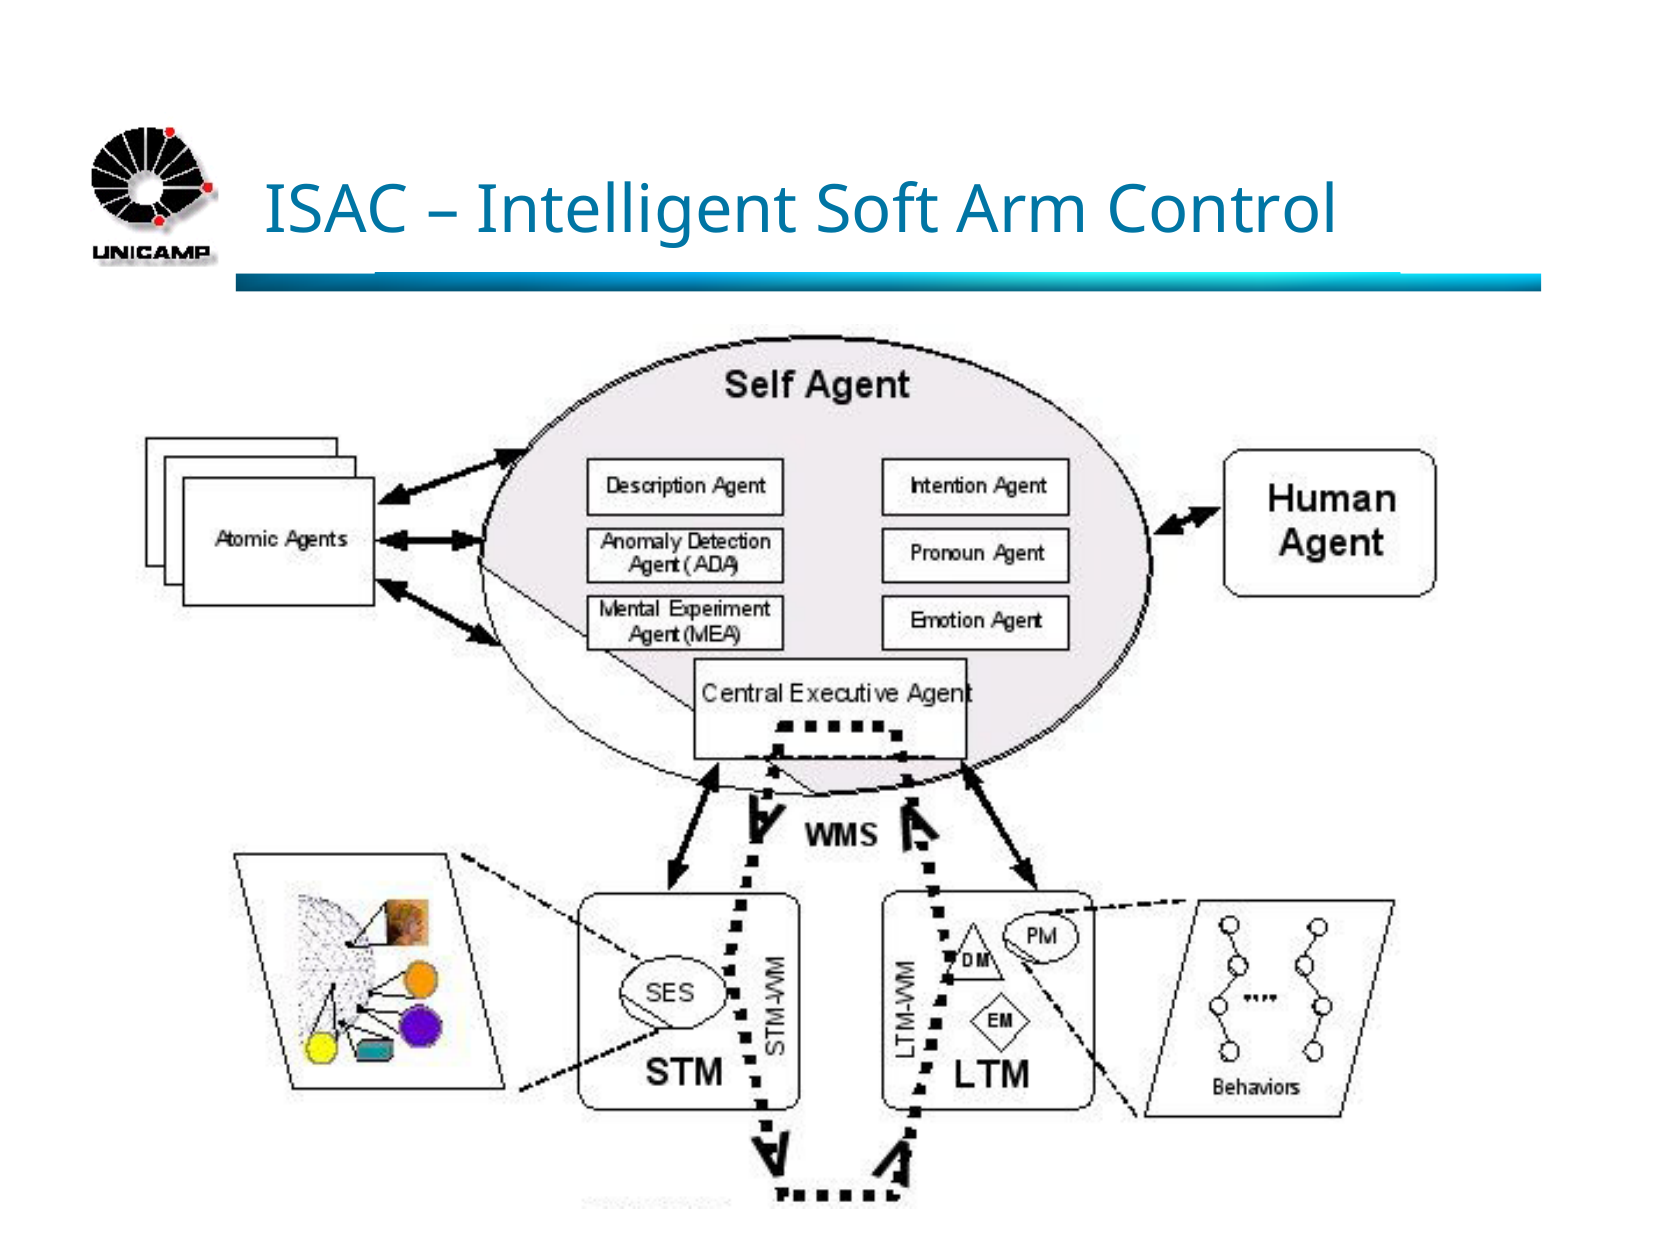

# ISAC – Intelligent Soft Arm Control